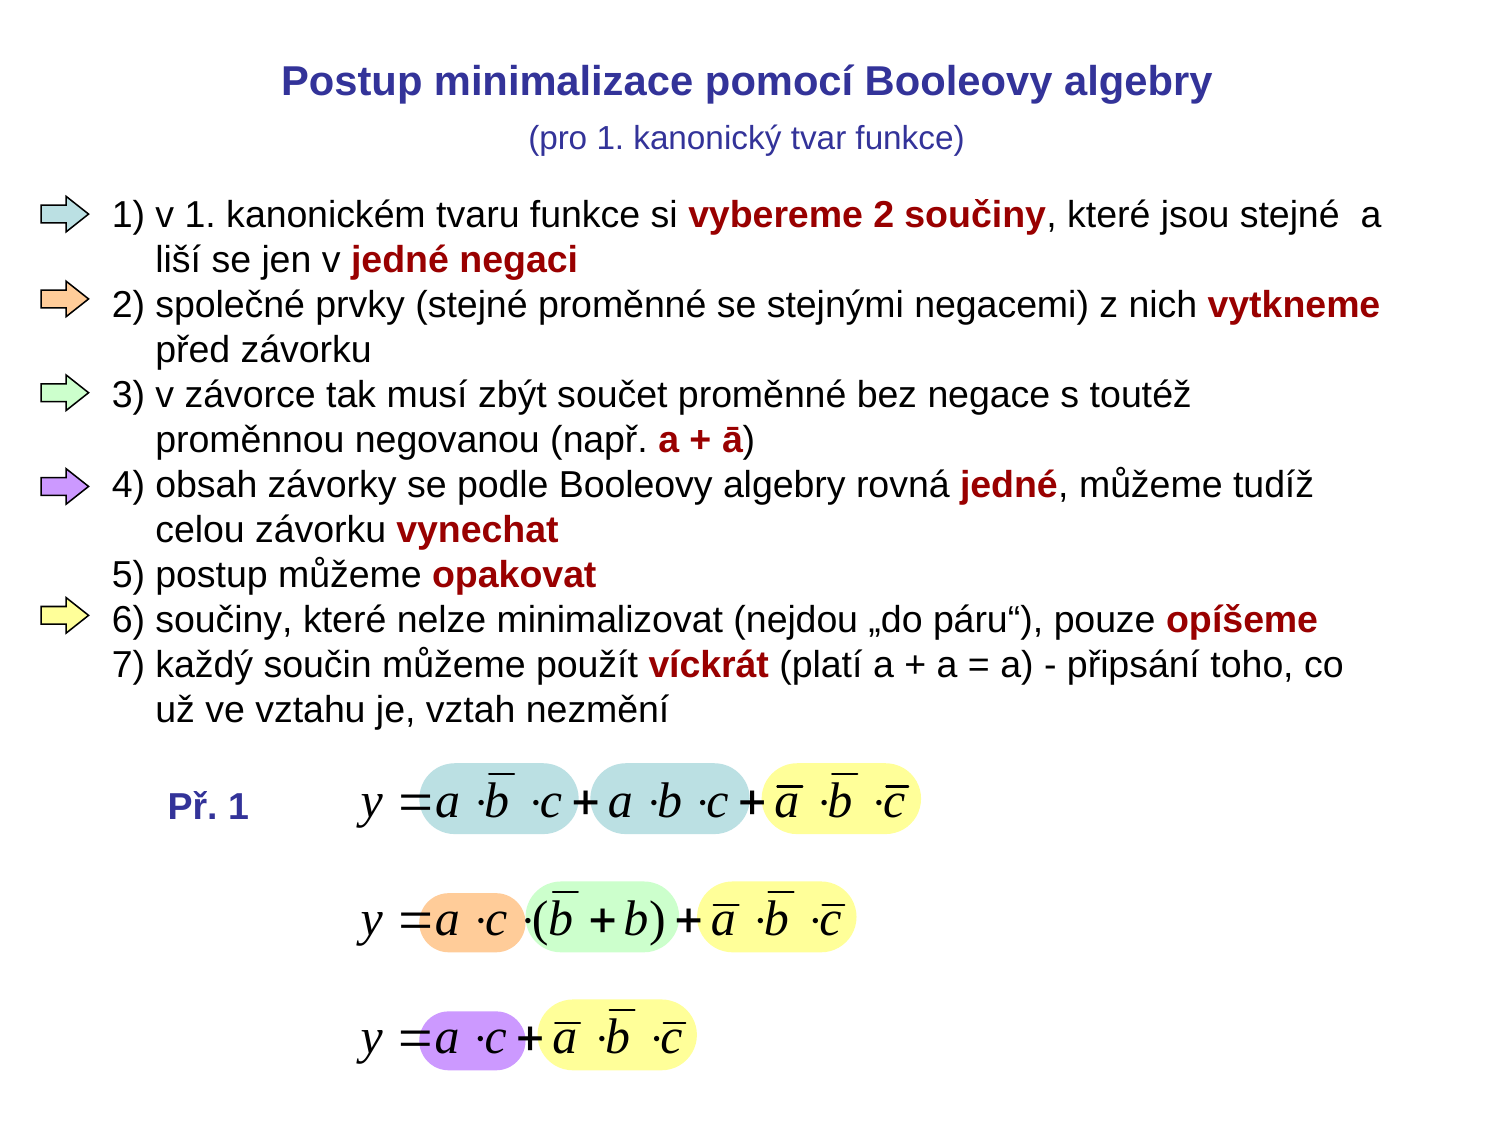

Postup minimalizace pomocí Booleovy algebry
(pro 1. kanonický tvar funkce)
# postup minimalizace
v 1. kanonickém tvaru funkce si vybereme 2 součiny, které jsou stejné a liší se jen v jedné negaci
společné prvky (stejné proměnné se stejnými negacemi) z nich vytkneme před závorku
v závorce tak musí zbýt součet proměnné bez negace s toutéž proměnnou negovanou (např. a + ā)
obsah závorky se podle Booleovy algebry rovná jedné, můžeme tudíž celou závorku vynechat
postup můžeme opakovat
součiny, které nelze minimalizovat (nejdou „do páru“), pouze opíšeme
každý součin můžeme použít víckrát (platí a + a = a) - připsání toho, co už ve vztahu je, vztah nezmění
Př. 1